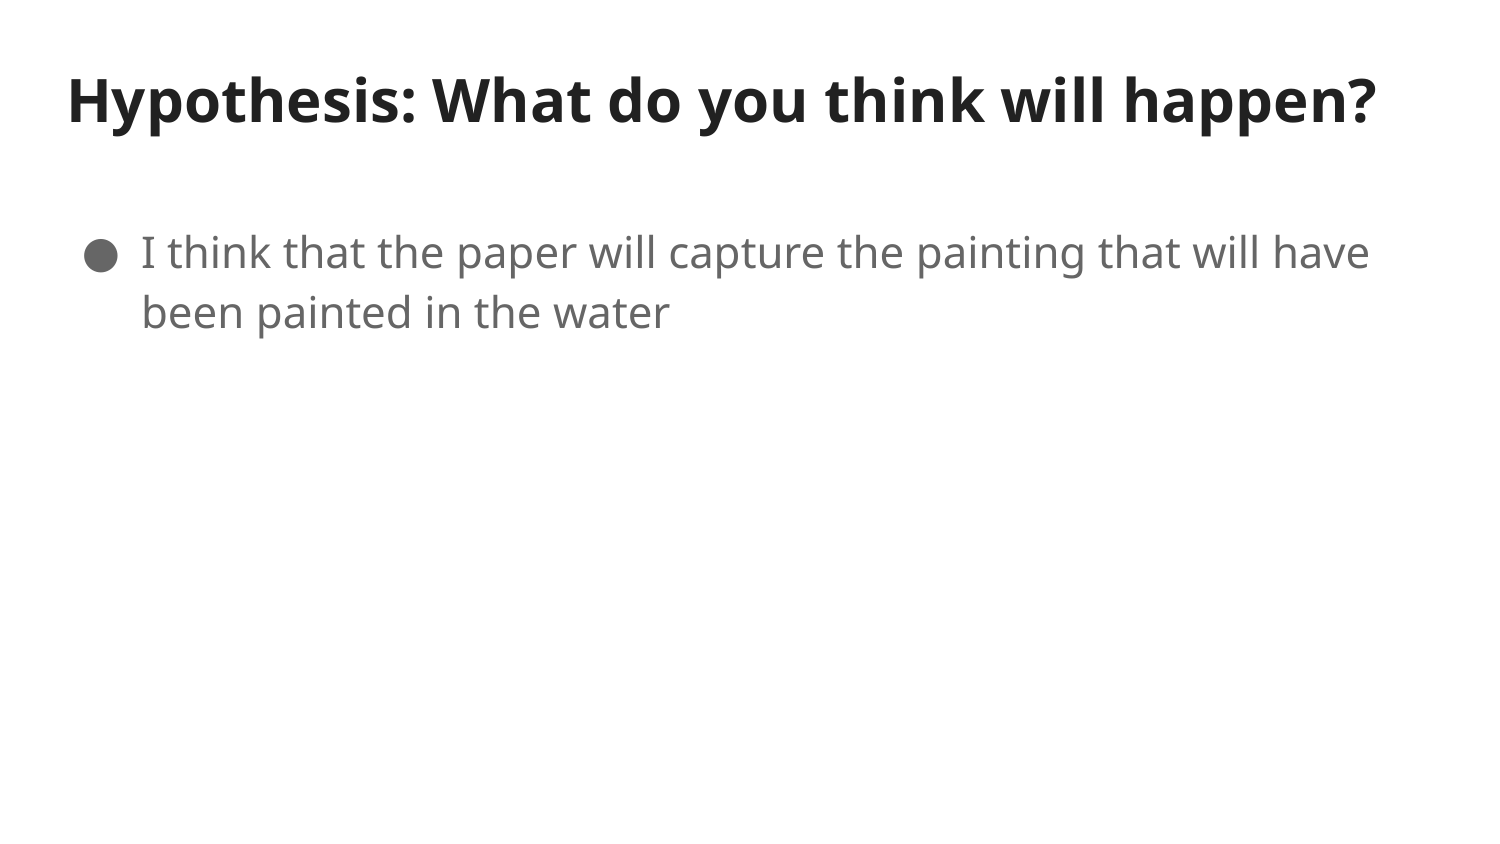

# Hypothesis: What do you think will happen?
I think that the paper will capture the painting that will have been painted in the water